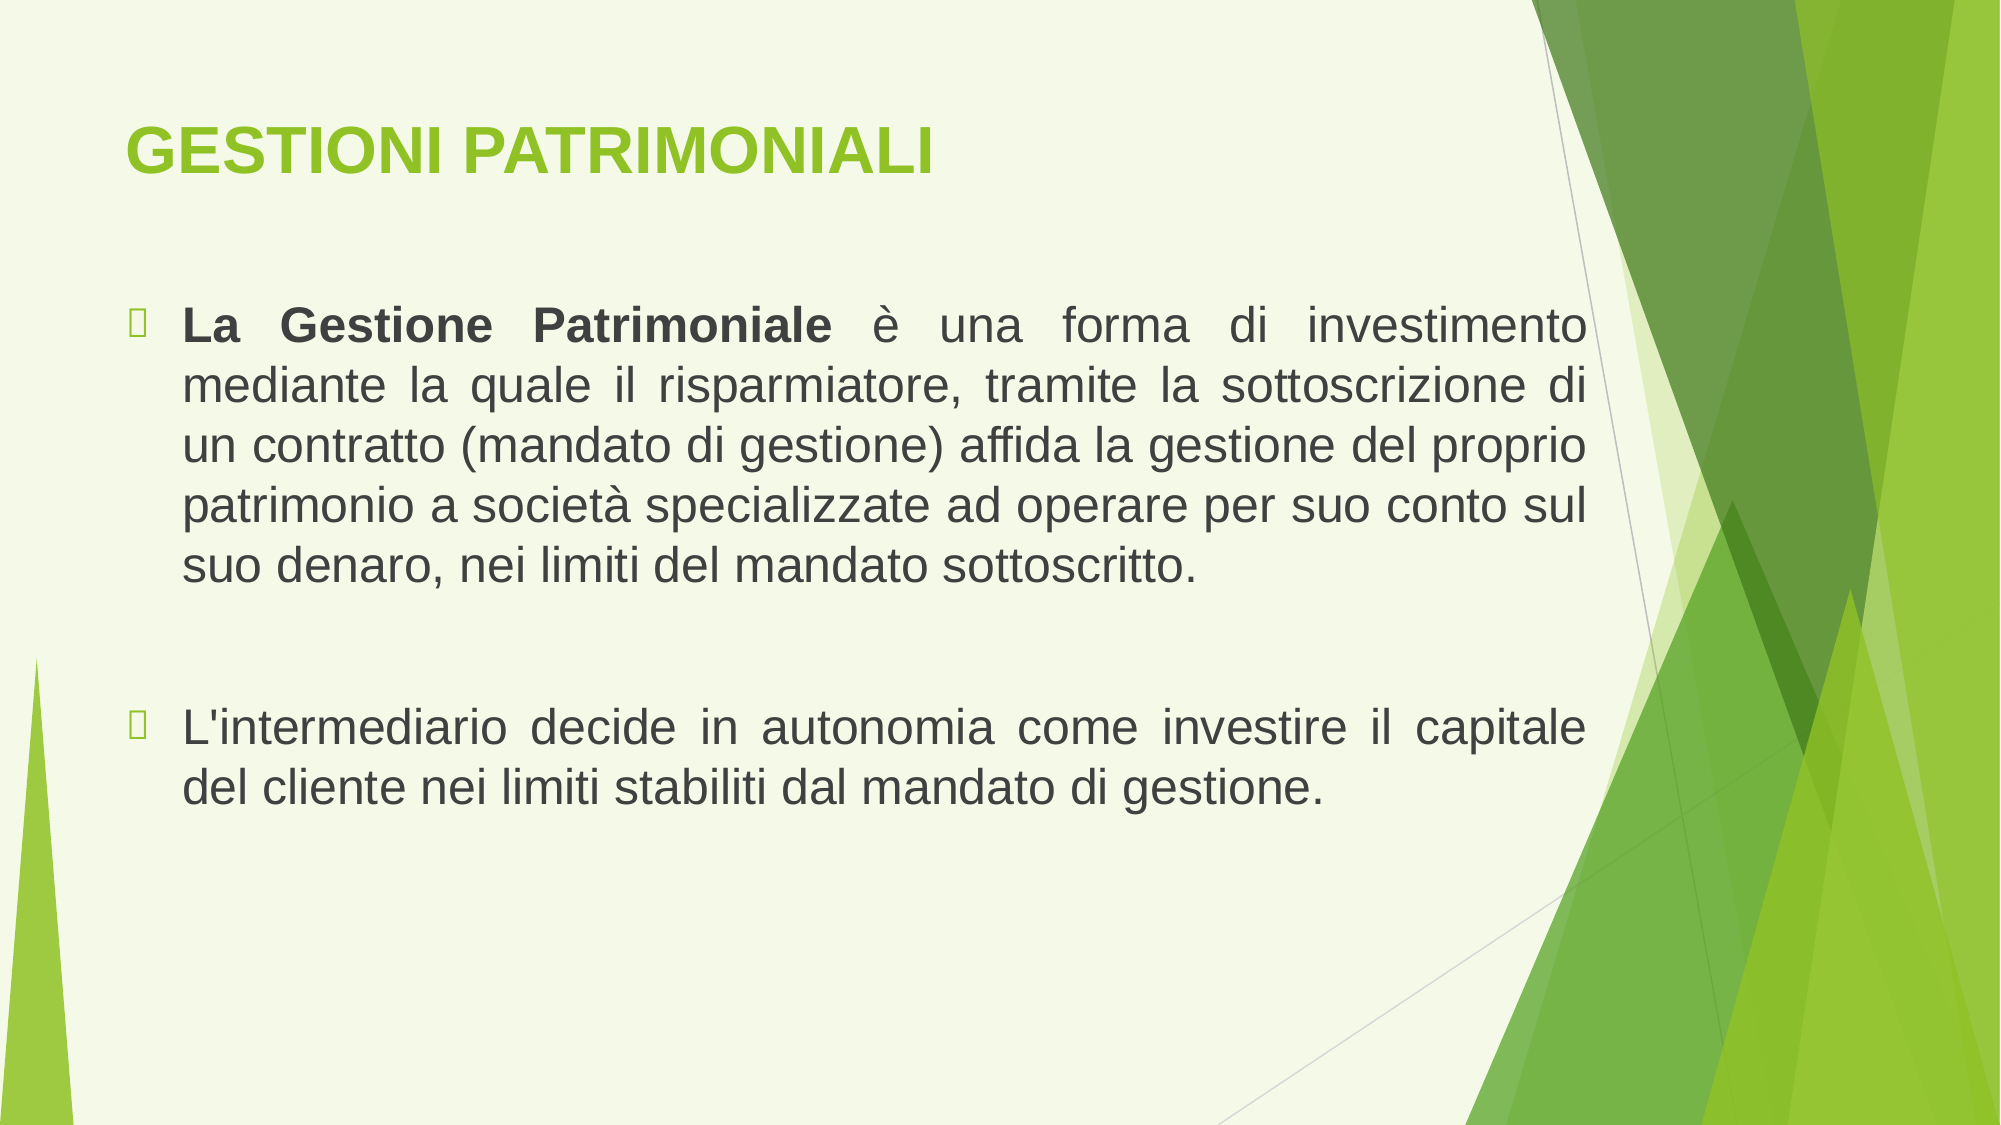

# GESTIONI PATRIMONIALI
La Gestione Patrimoniale è una forma di investimento mediante la quale il risparmiatore, tramite la sottoscrizione di un contratto (mandato di gestione) affida la gestione del proprio patrimonio a società specializzate ad operare per suo conto sul suo denaro, nei limiti del mandato sottoscritto.
L'intermediario decide in autonomia come investire il capitale del cliente nei limiti stabiliti dal mandato di gestione.